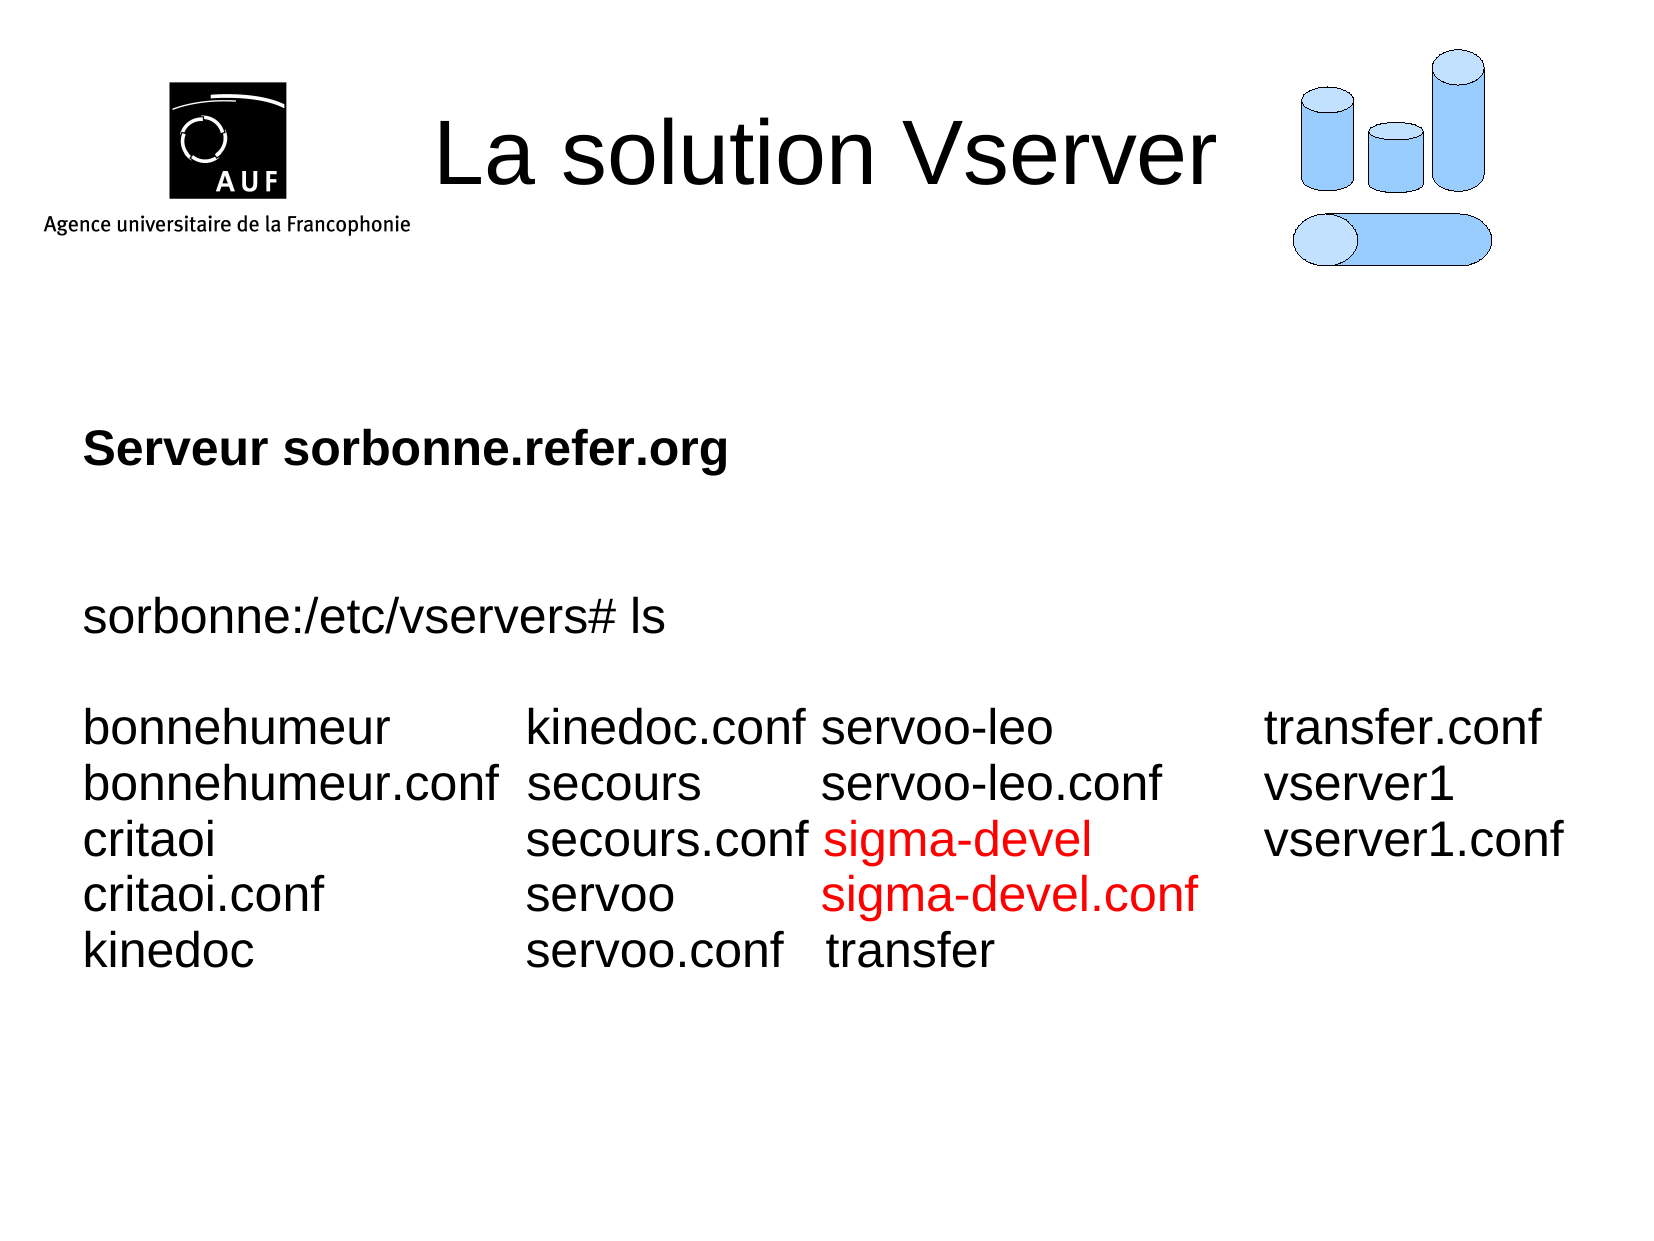

# La solution Vserver
Serveur sorbonne.refer.org
sorbonne:/etc/vservers# ls
bonnehumeur 	kinedoc.conf	servoo-leo 		transfer.conf
bonnehumeur.conf secours 	servoo-leo.conf 	vserver1
critaoi 			secours.conf sigma-devel 	vserver1.conf
critaoi.conf 		servoo 	sigma-devel.conf
kinedoc 		servoo.conf transfer